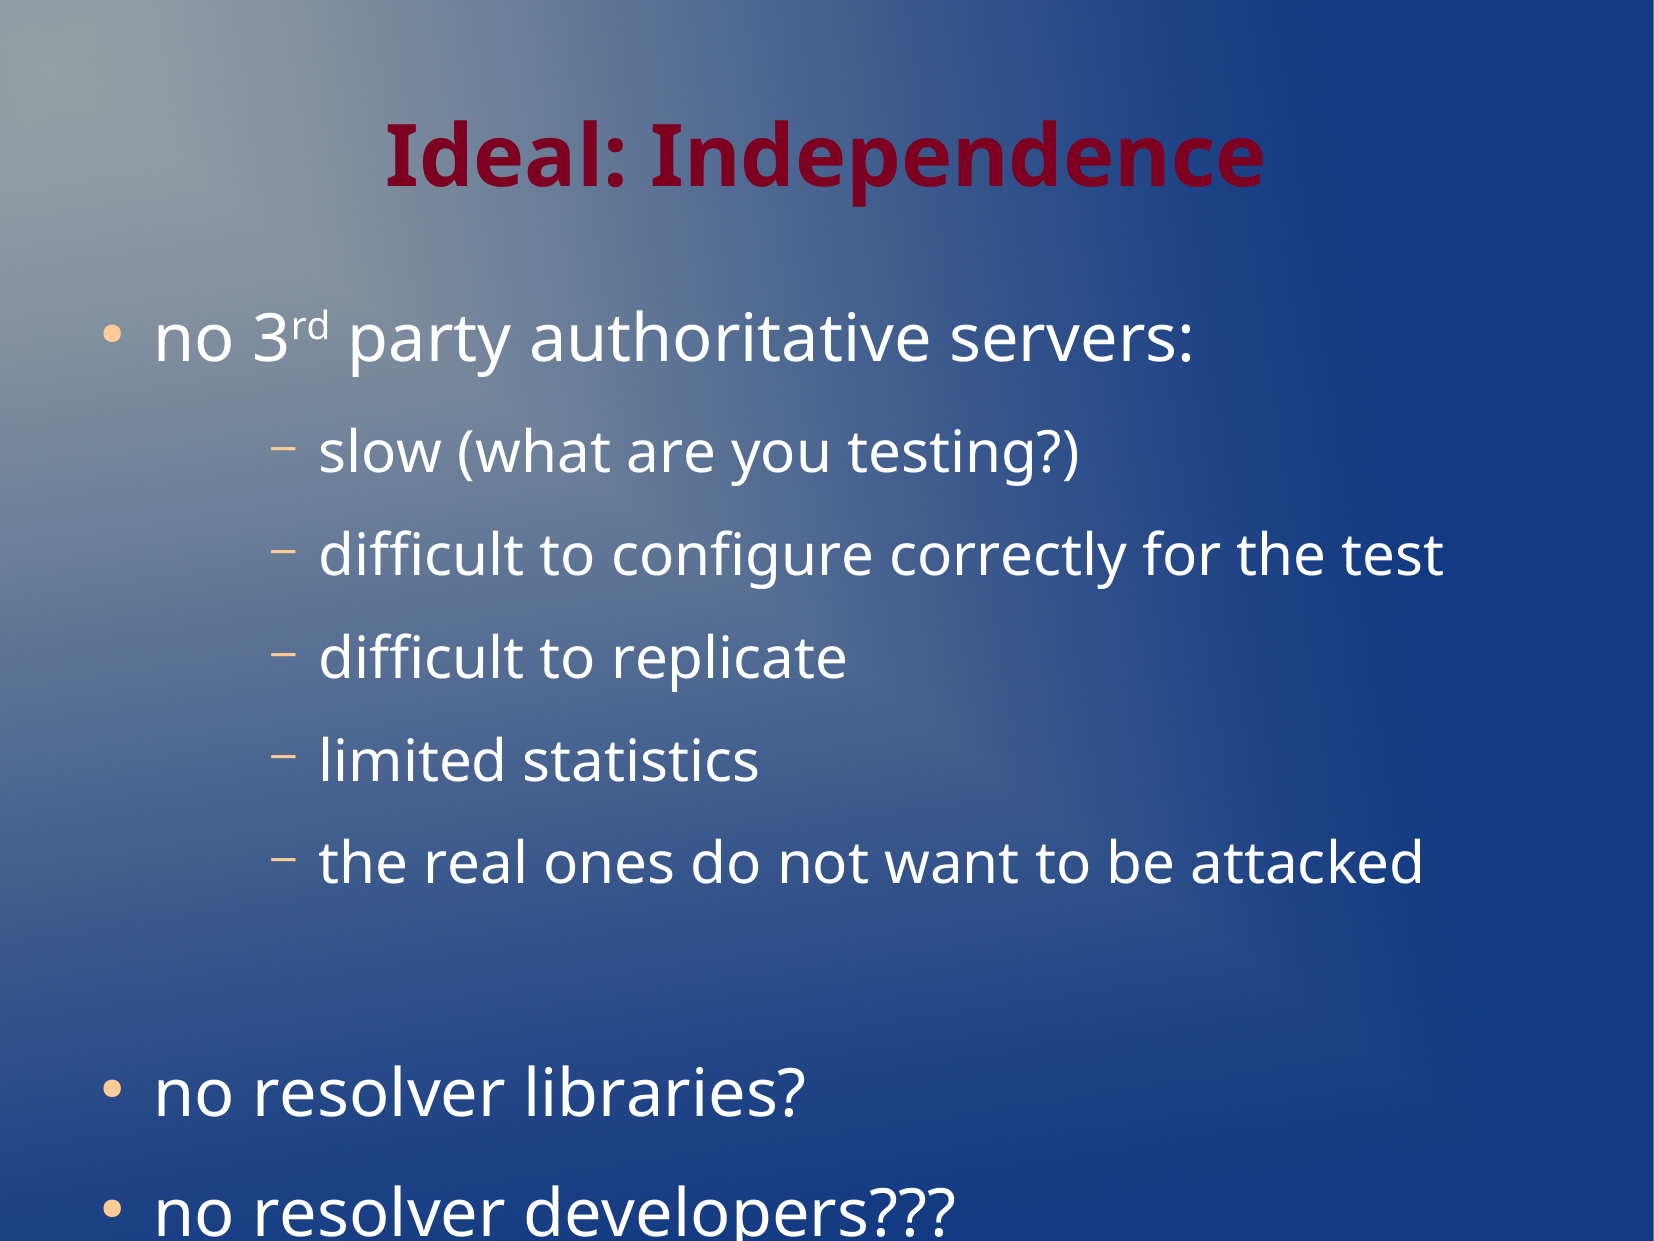

# Ideal: Independence
no 3rd party authoritative servers:
slow (what are you testing?)
difficult to configure correctly for the test
difficult to replicate
limited statistics
the real ones do not want to be attacked
no resolver libraries?
no resolver developers???